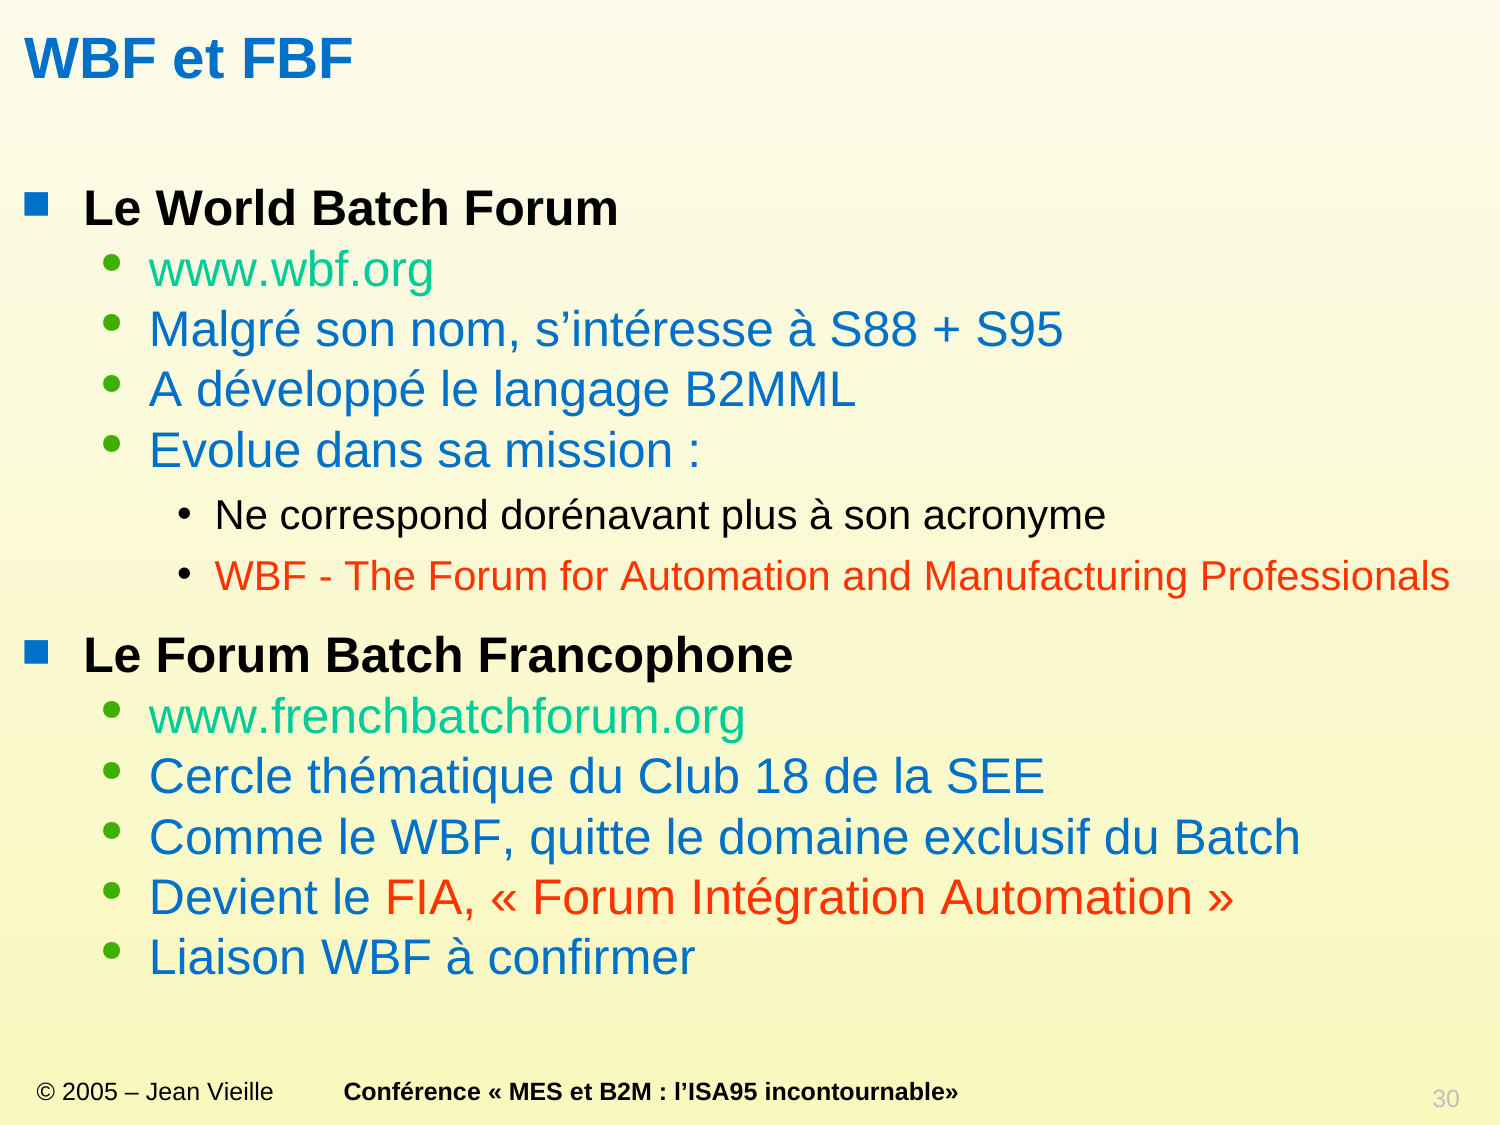

# WBF et FBF
Le World Batch Forum
www.wbf.org
Malgré son nom, s’intéresse à S88 + S95
A développé le langage B2MML
Evolue dans sa mission :
Ne correspond dorénavant plus à son acronyme
WBF - The Forum for Automation and Manufacturing Professionals
Le Forum Batch Francophone
www.frenchbatchforum.org
Cercle thématique du Club 18 de la SEE
Comme le WBF, quitte le domaine exclusif du Batch
Devient le FIA, « Forum Intégration Automation »
Liaison WBF à confirmer